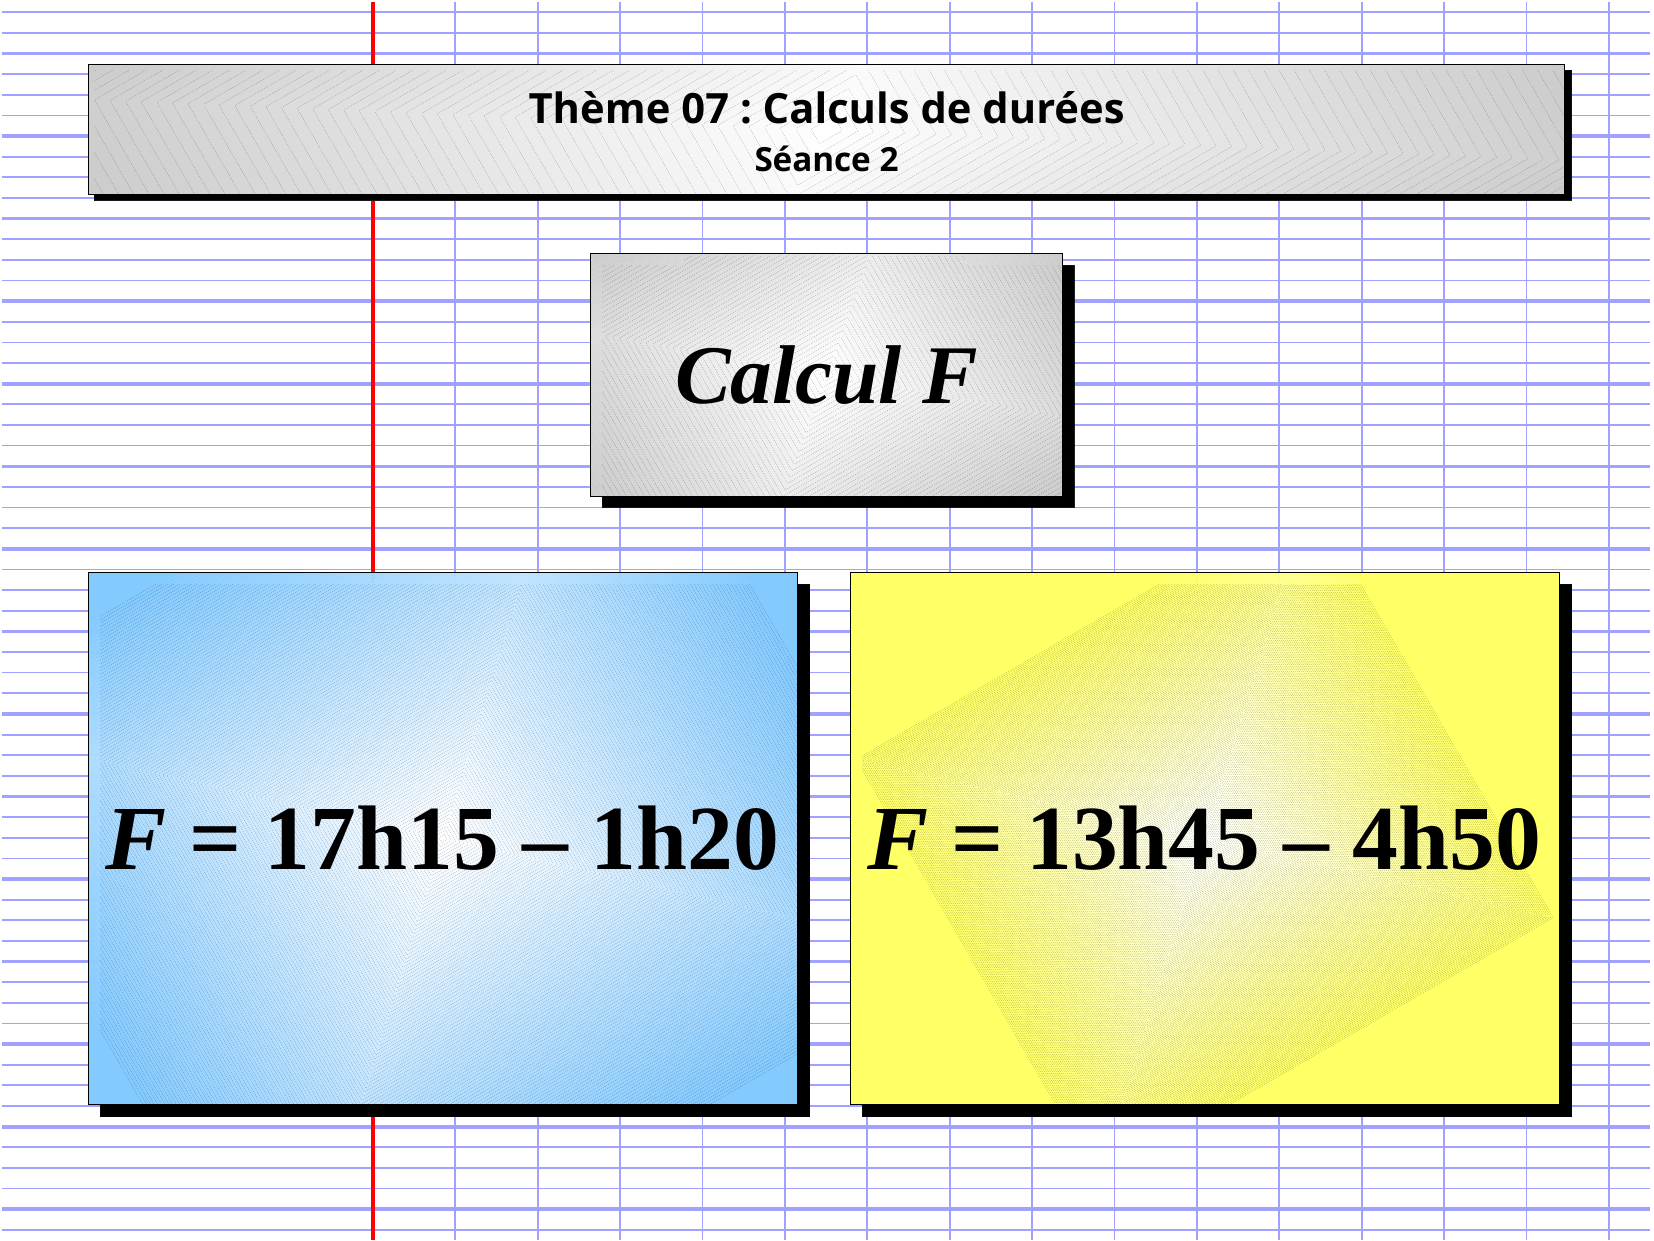

Thème XX : Xxxxxxxxxxxxxxxxxxxxxxxxxxxxxx
Séance x
Thème XX : Xxxxxxxxxxxxxxxxxxxxxxxxxxxxxx
Séance x
Thème 07 : Calculs de durées
Séance 1
Thème 07 : Calculs de durées
Séance 2
Calcul F
10
11
12
13
14
15
9
0
1
2
3
4
5
6
7
8
F = 17h15 – 1h20
F = 13h45 – 4h50